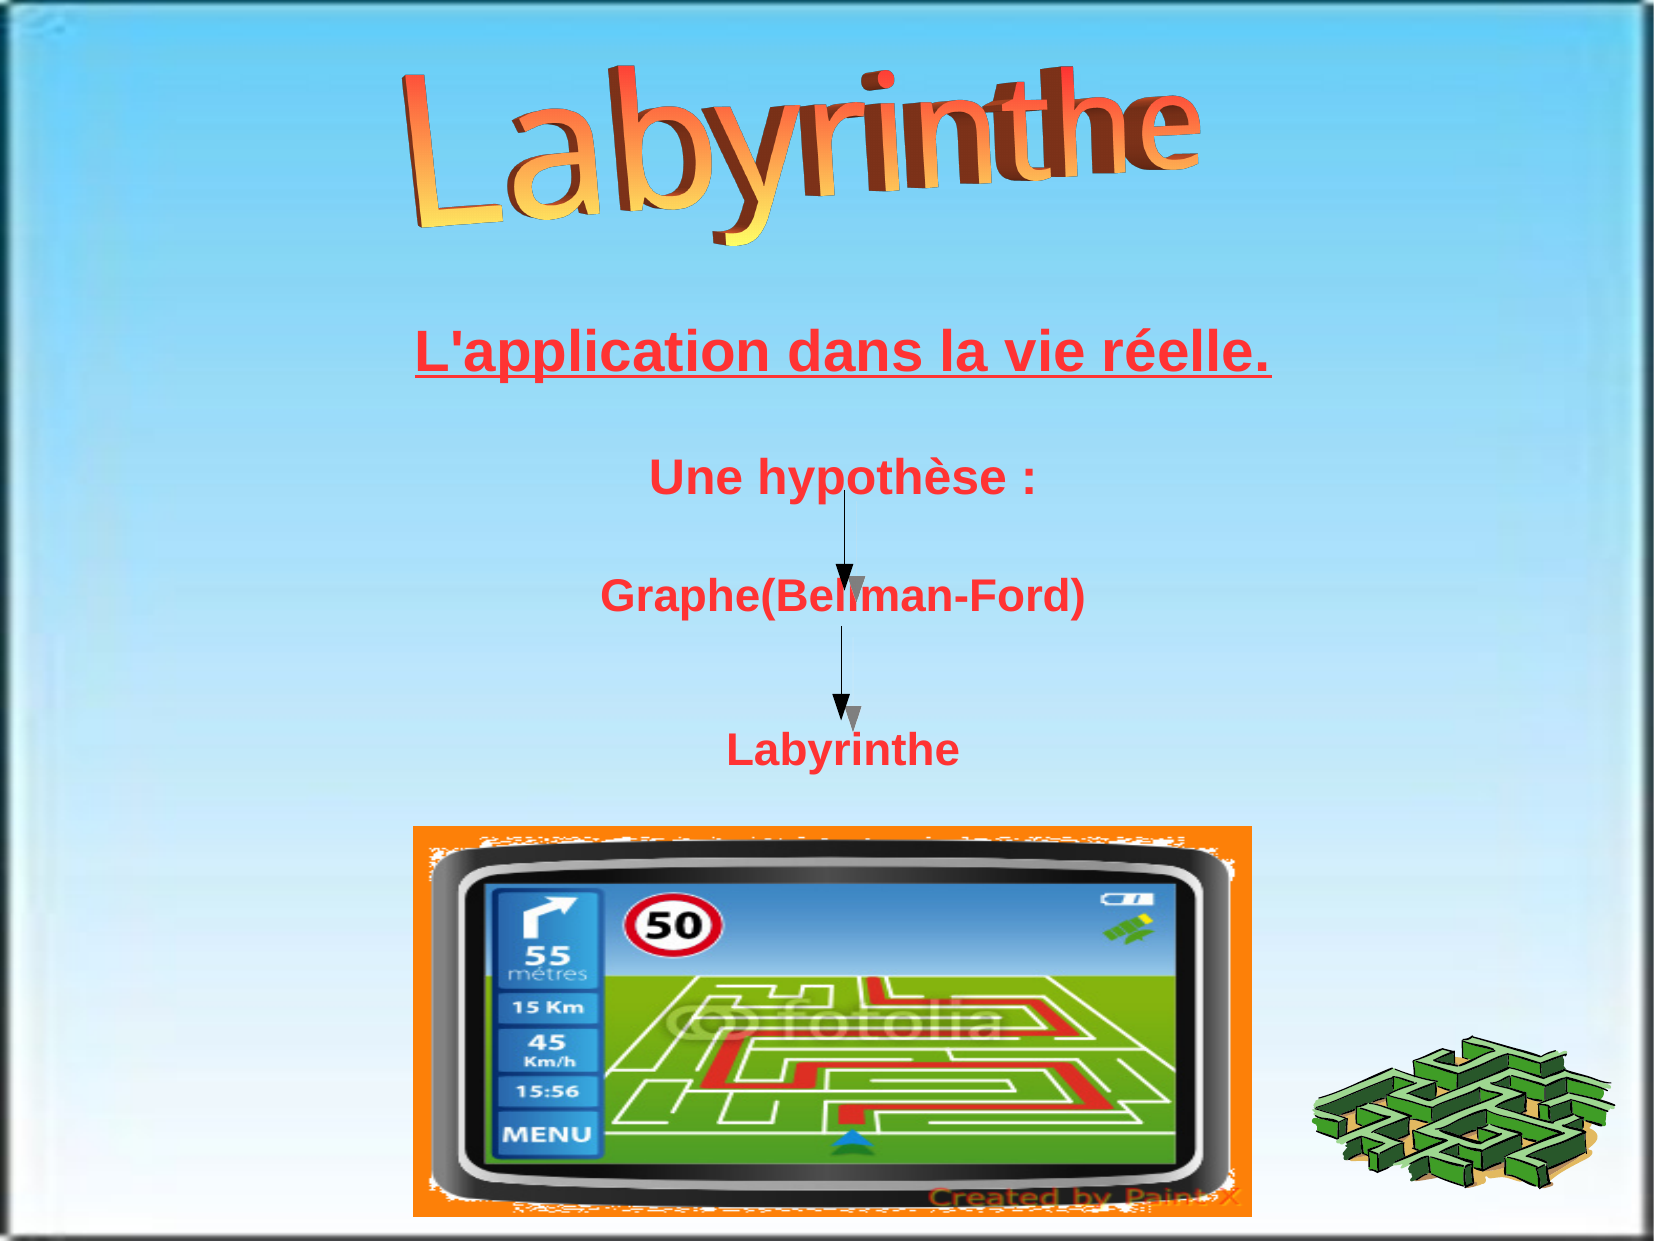

#
Labyrinthe
L'application dans la vie réelle.
Une hypothèse :
Graphe(Bellman-Ford)
Labyrinthe
GPS